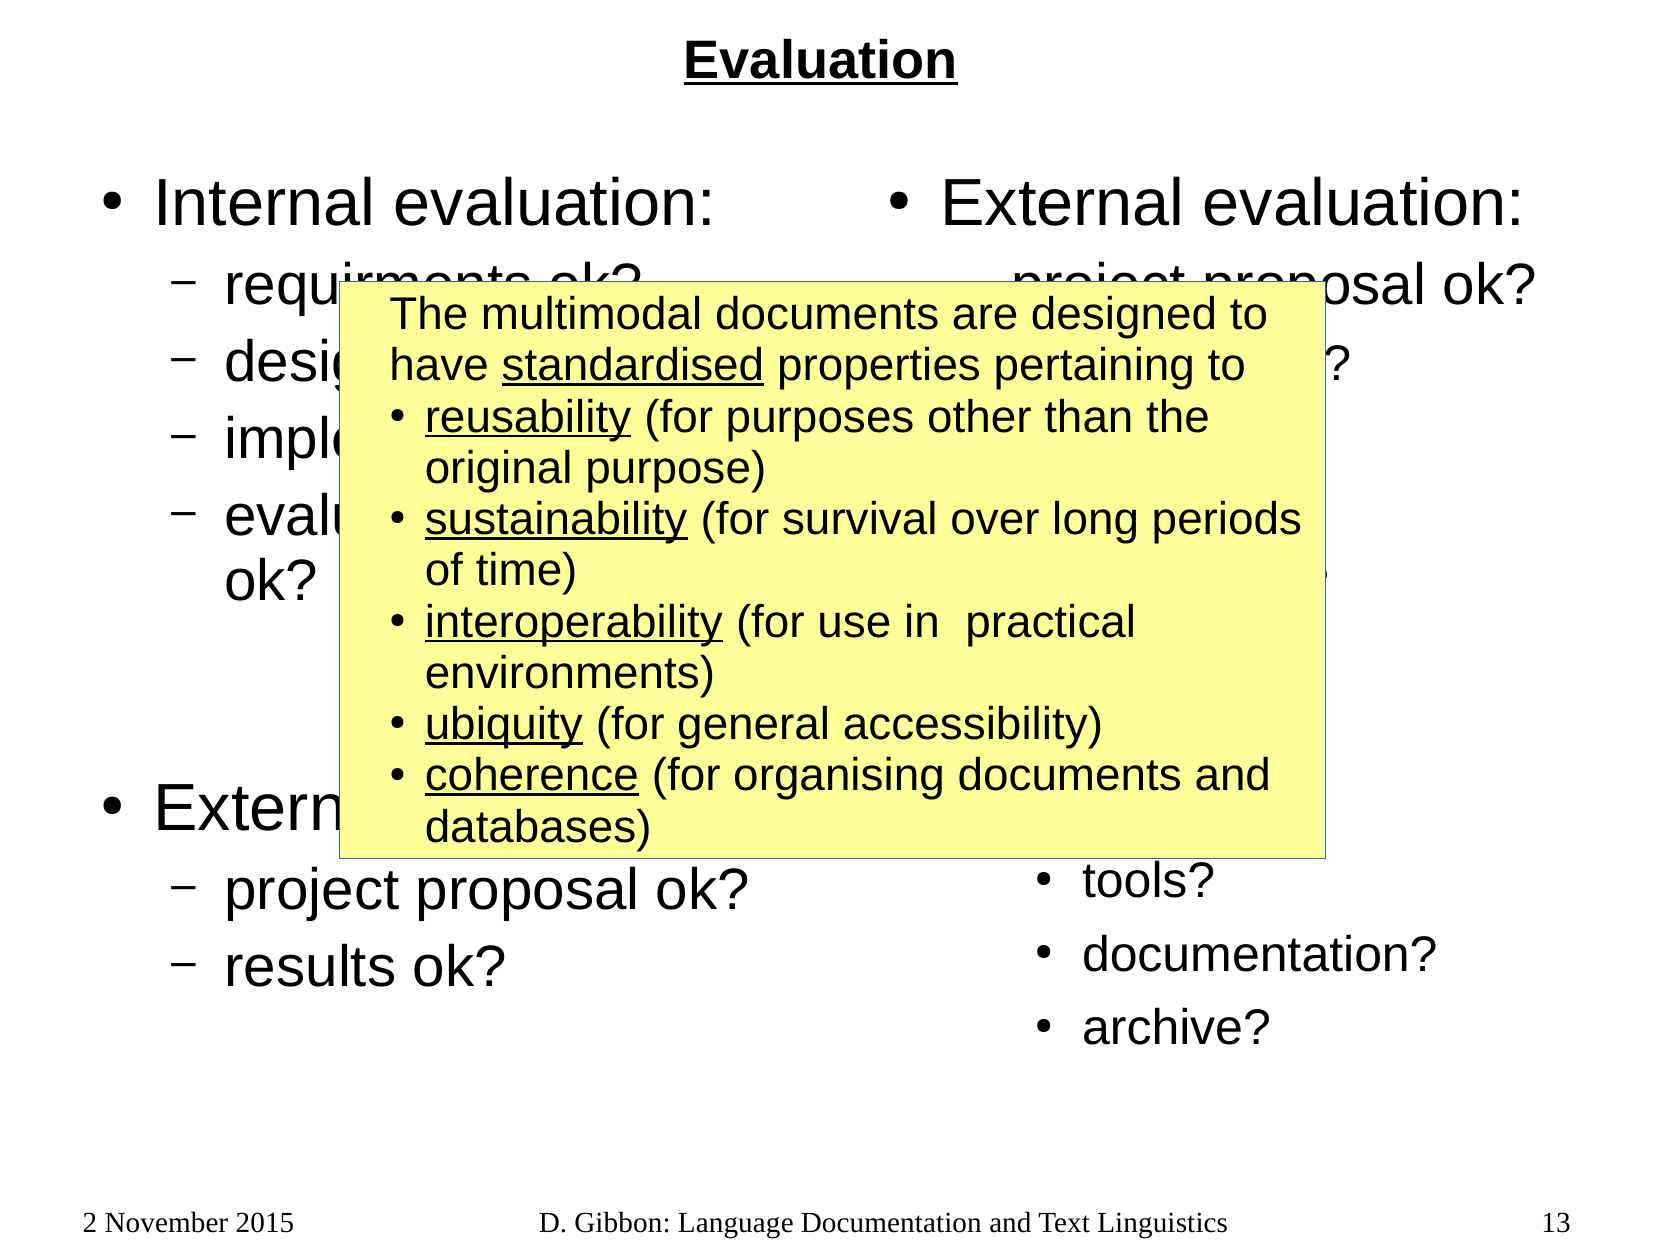

# Evaluation
Internal evaluation:
requirments ok?
design ok?
implementation ok?
evaluation procedure ok?
External evaluation:
project proposal ok?
results ok?
External evaluation:
project proposal ok?
description?
tasks?
timeline?
personnel?
finance?
results ok?
corpus?
tools?
documentation?
archive?
The multimodal documents are designed to have standardised properties pertaining to
reusability (for purposes other than the original purpose)
sustainability (for survival over long periods of time)
interoperability (for use in practical environments)
ubiquity (for general accessibility)
coherence (for organising documents and databases)
2 November 2015
D. Gibbon: Language Documentation and Text Linguistics
13